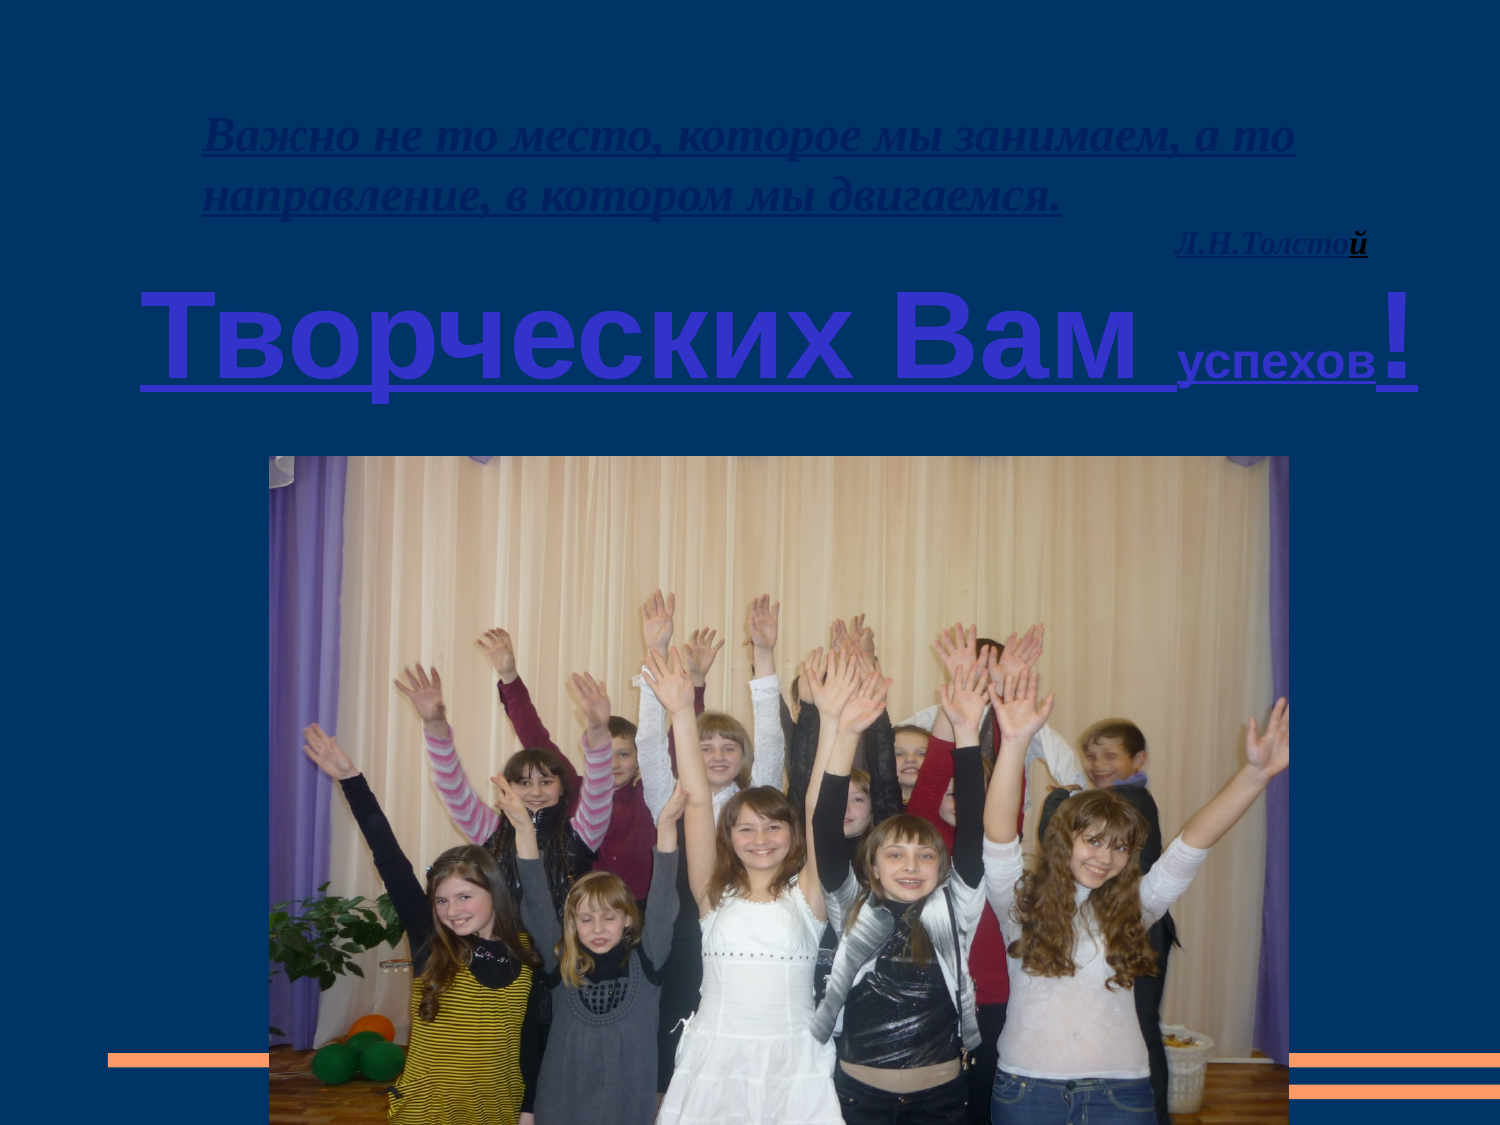

Важно не то место, которое мы занимаем, а то направление, в котором мы двигаемся.
Л.Н.Толстой
Творческих Вам успехов!